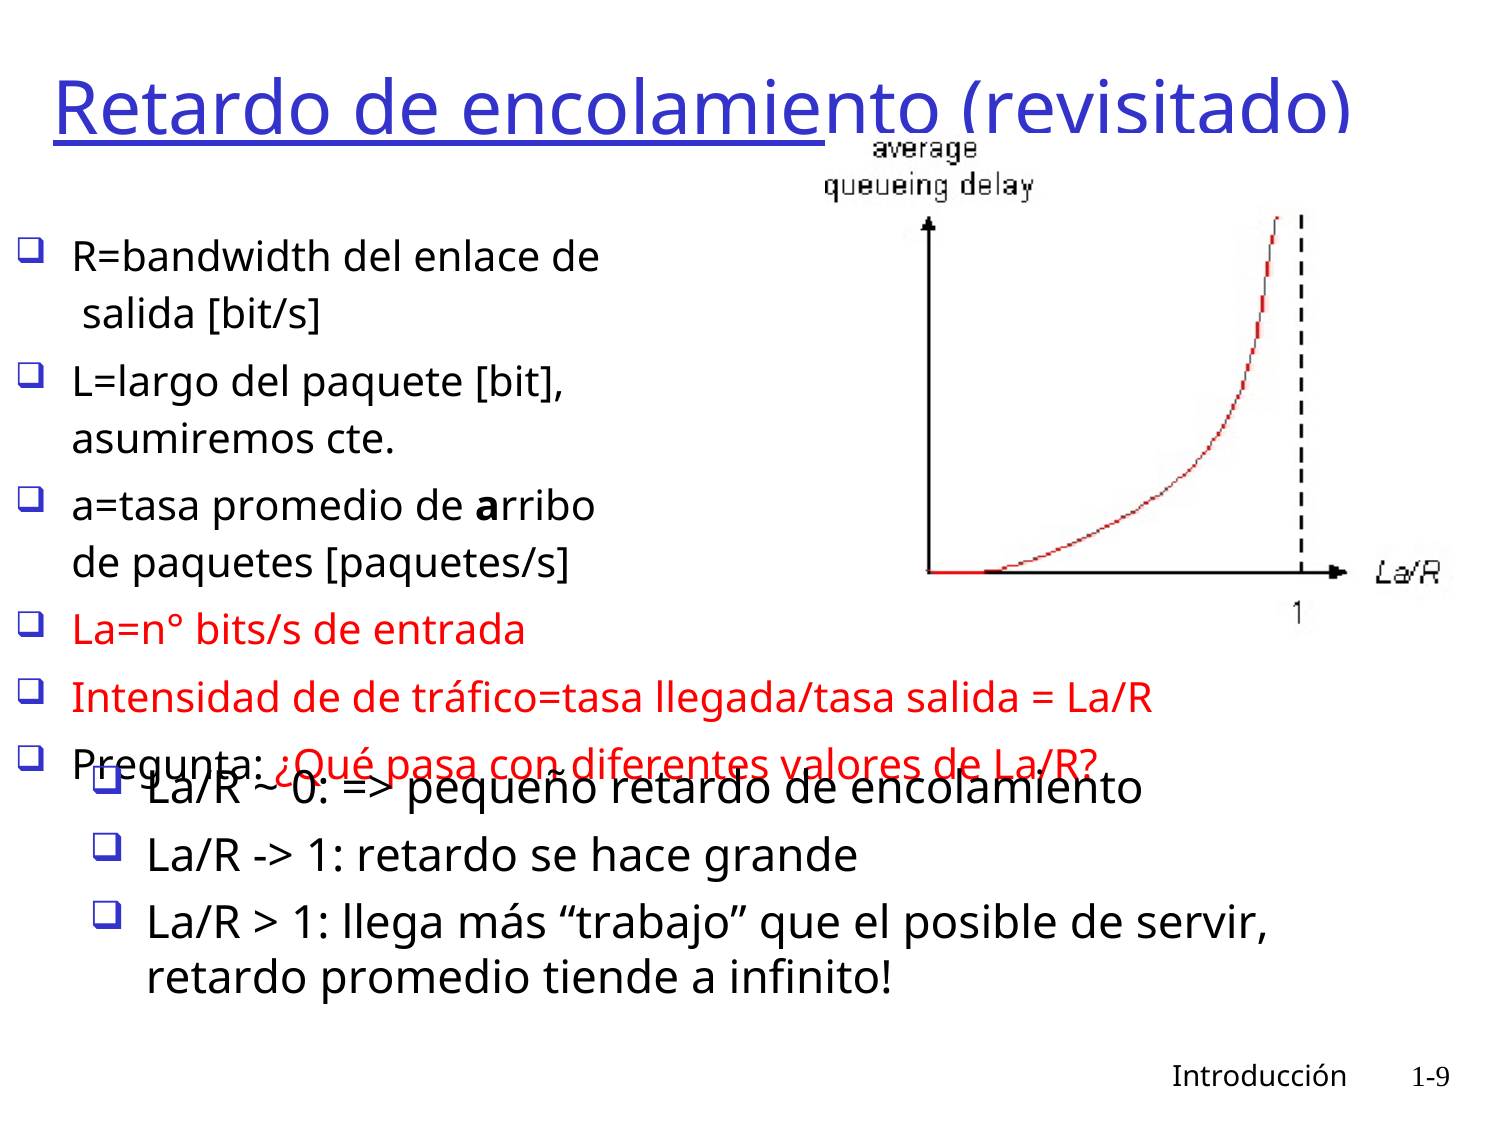

# Retardo de encolamiento (revisitado)
R=bandwidth del enlace de
 salida [bit/s]
L=largo del paquete [bit],
asumiremos cte.
a=tasa promedio de arribo
de paquetes [paquetes/s]
La=n° bits/s de entrada
Intensidad de de tráfico=tasa llegada/tasa salida = La/R
Pregunta: ¿Qué pasa con diferentes valores de La/R?
La/R ~ 0: => pequeño retardo de encolamiento
La/R -> 1: retardo se hace grande
La/R > 1: llega más “trabajo” que el posible de servir, retardo promedio tiende a infinito!
 Introducción